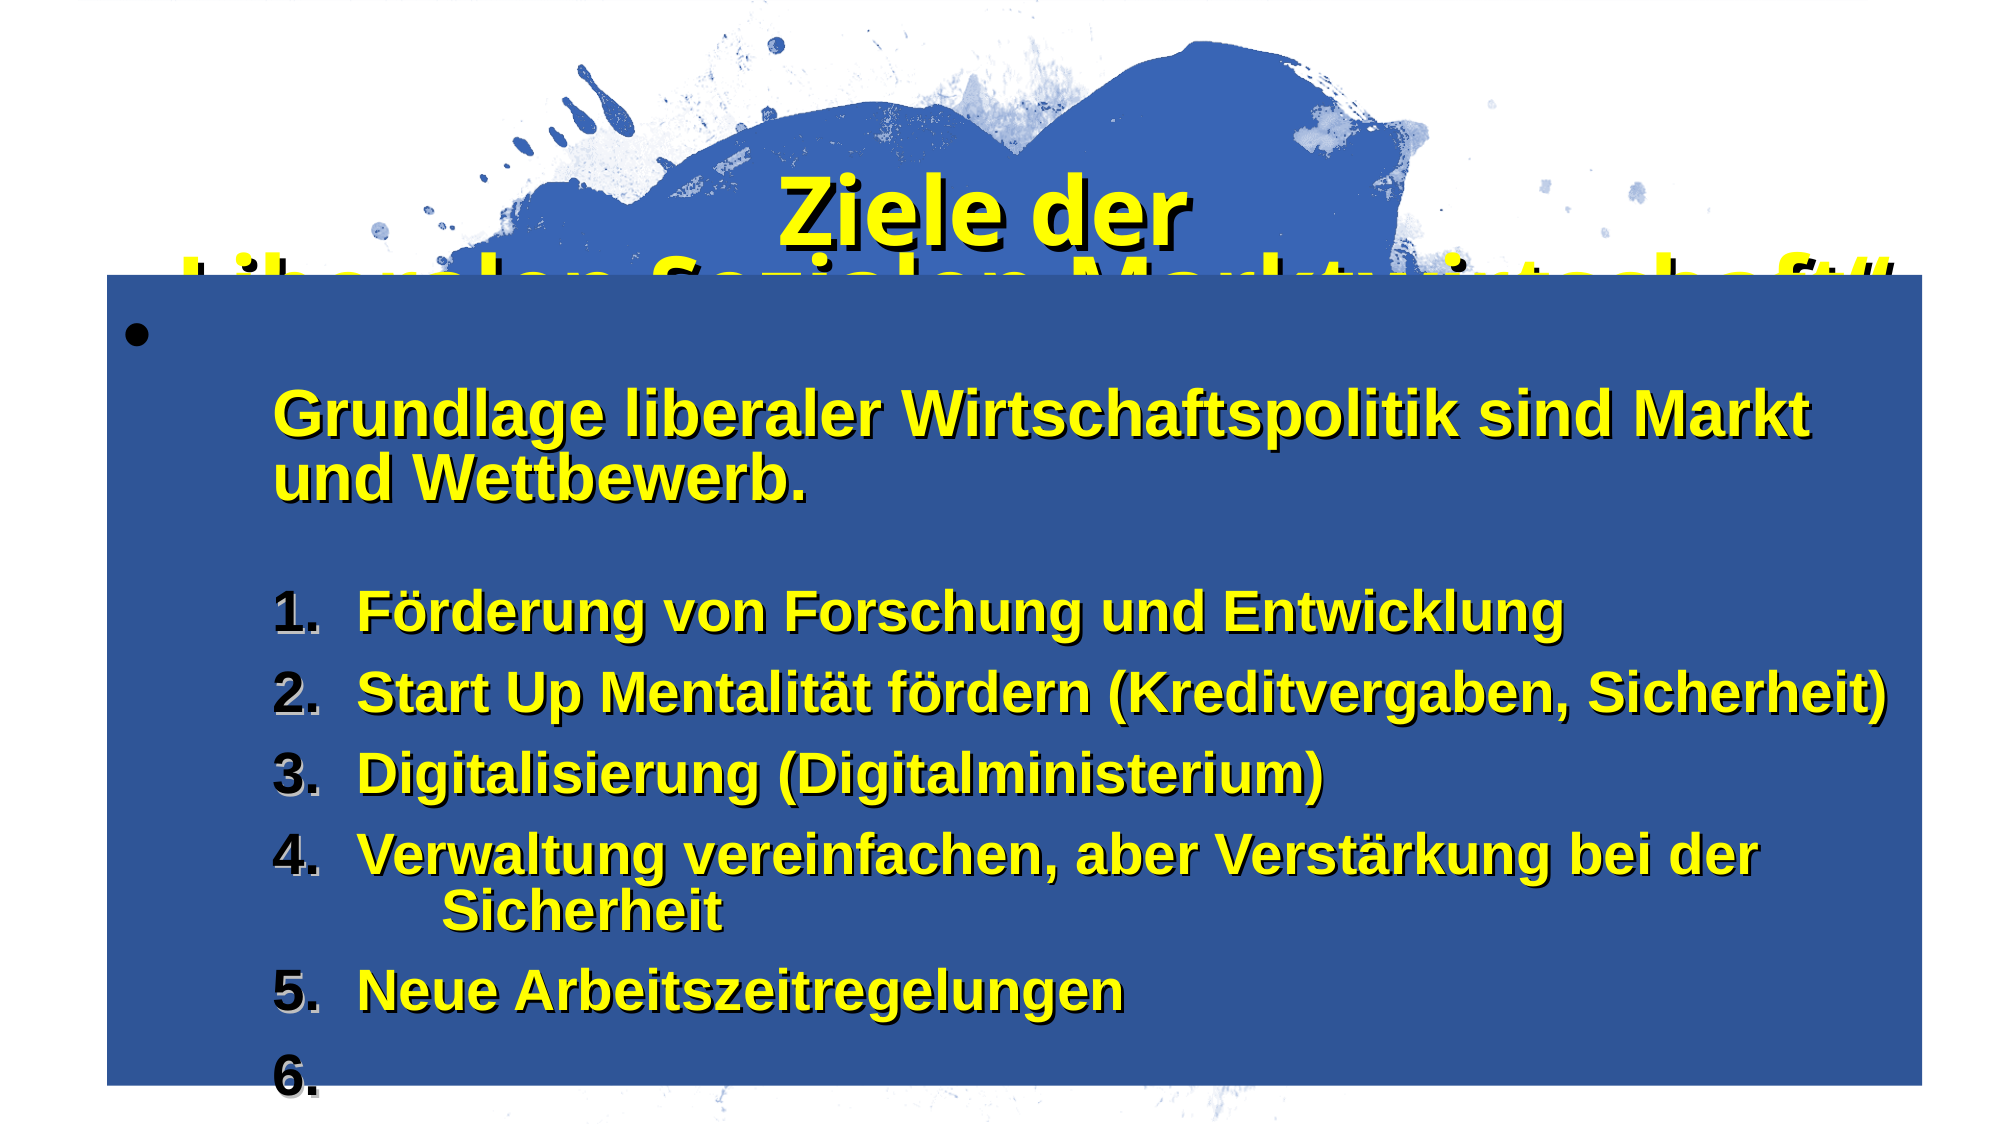

Ziele der
„Liberalen Sozialen Marktwirtschaft“
Grundlage liberaler Wirtschaftspolitik sind Markt und Wettbewerb.
Förderung von Forschung und Entwicklung
Start Up Mentalität fördern (Kreditvergaben, Sicherheit)
Digitalisierung (Digitalministerium)
Verwaltung vereinfachen, aber Verstärkung bei der Sicherheit
Neue Arbeitszeitregelungen